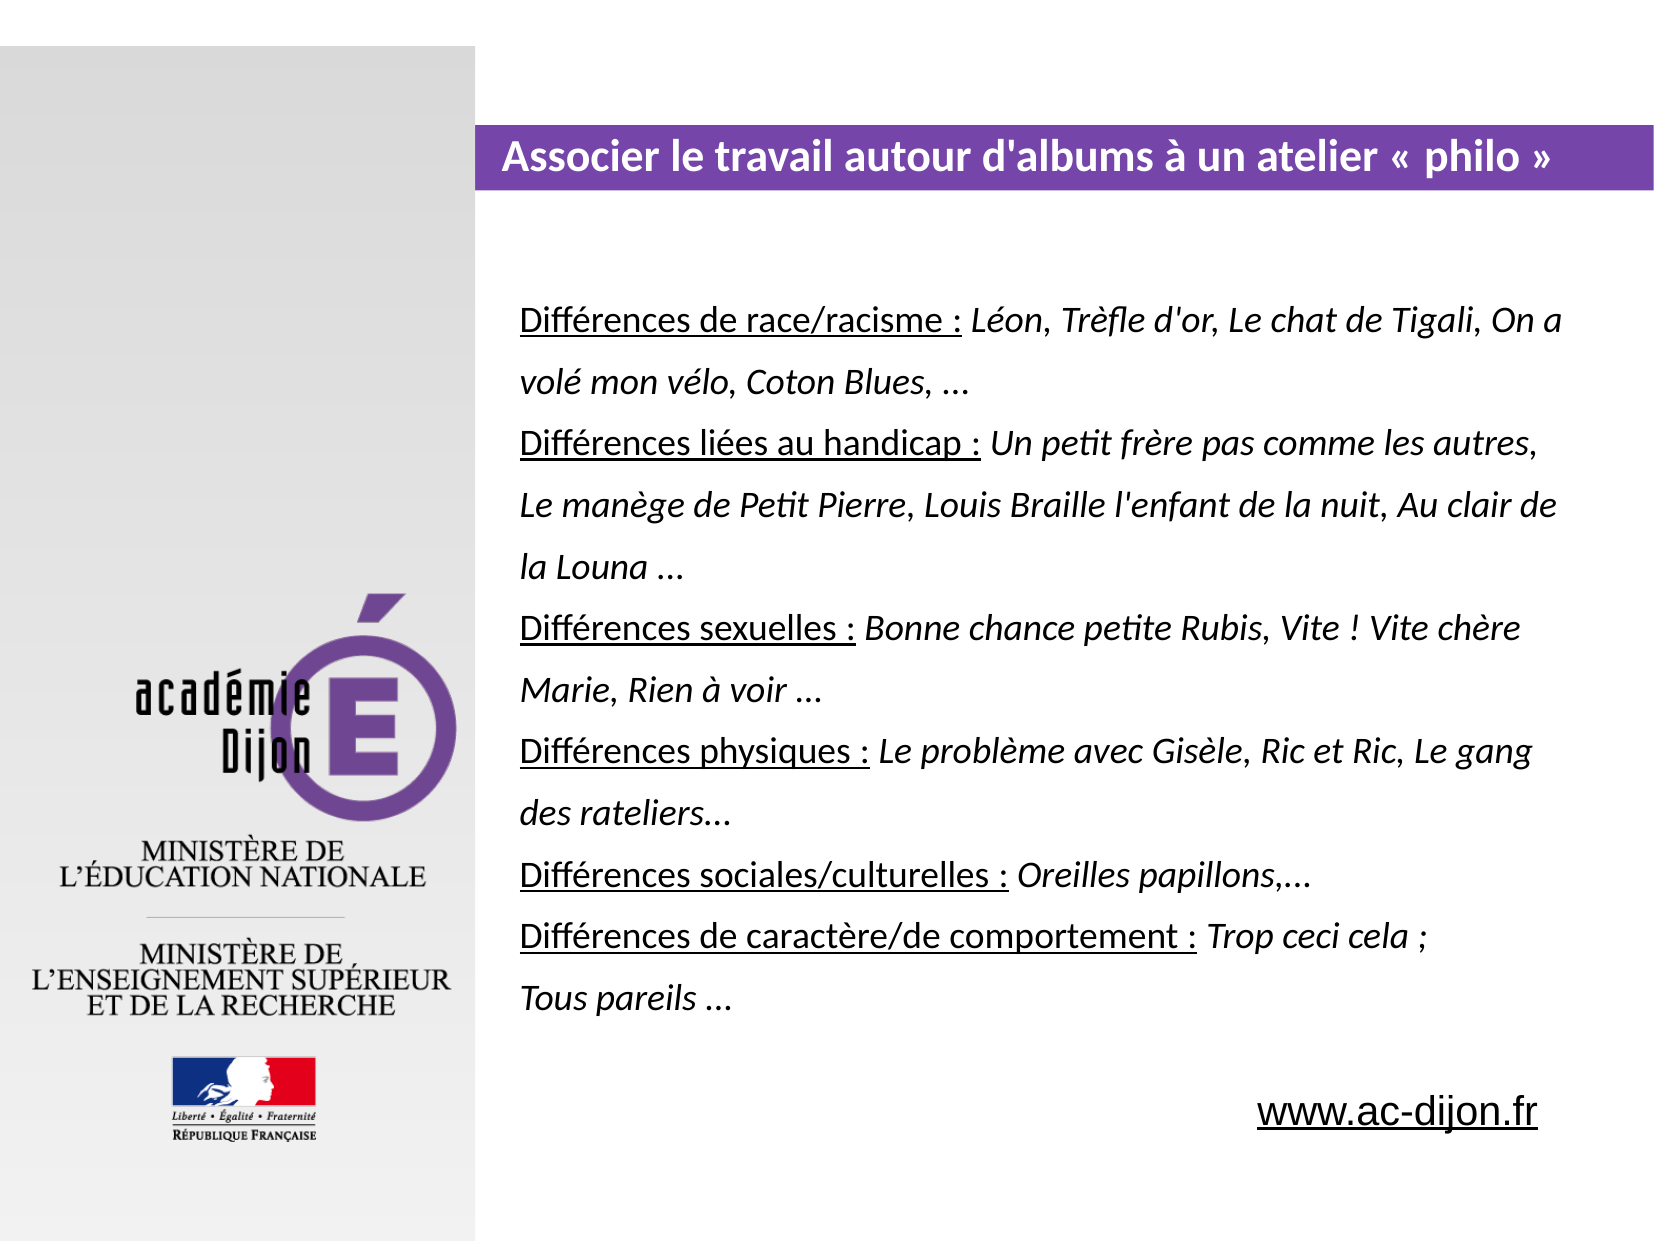

# Associer le travail autour d'albums à un atelier « philo »
Différences de race/racisme : Léon, Trèfle d'or, Le chat de Tigali, On a
volé mon vélo, Coton Blues, ...
Différences liées au handicap : Un petit frère pas comme les autres,
Le manège de Petit Pierre, Louis Braille l'enfant de la nuit, Au clair de
la Louna ...
Différences sexuelles : Bonne chance petite Rubis, Vite ! Vite chère
Marie, Rien à voir ...
Différences physiques : Le problème avec Gisèle, Ric et Ric, Le gang
des rateliers...
Différences sociales/culturelles : Oreilles papillons,...
Différences de caractère/de comportement : Trop ceci cela ;
Tous pareils ...